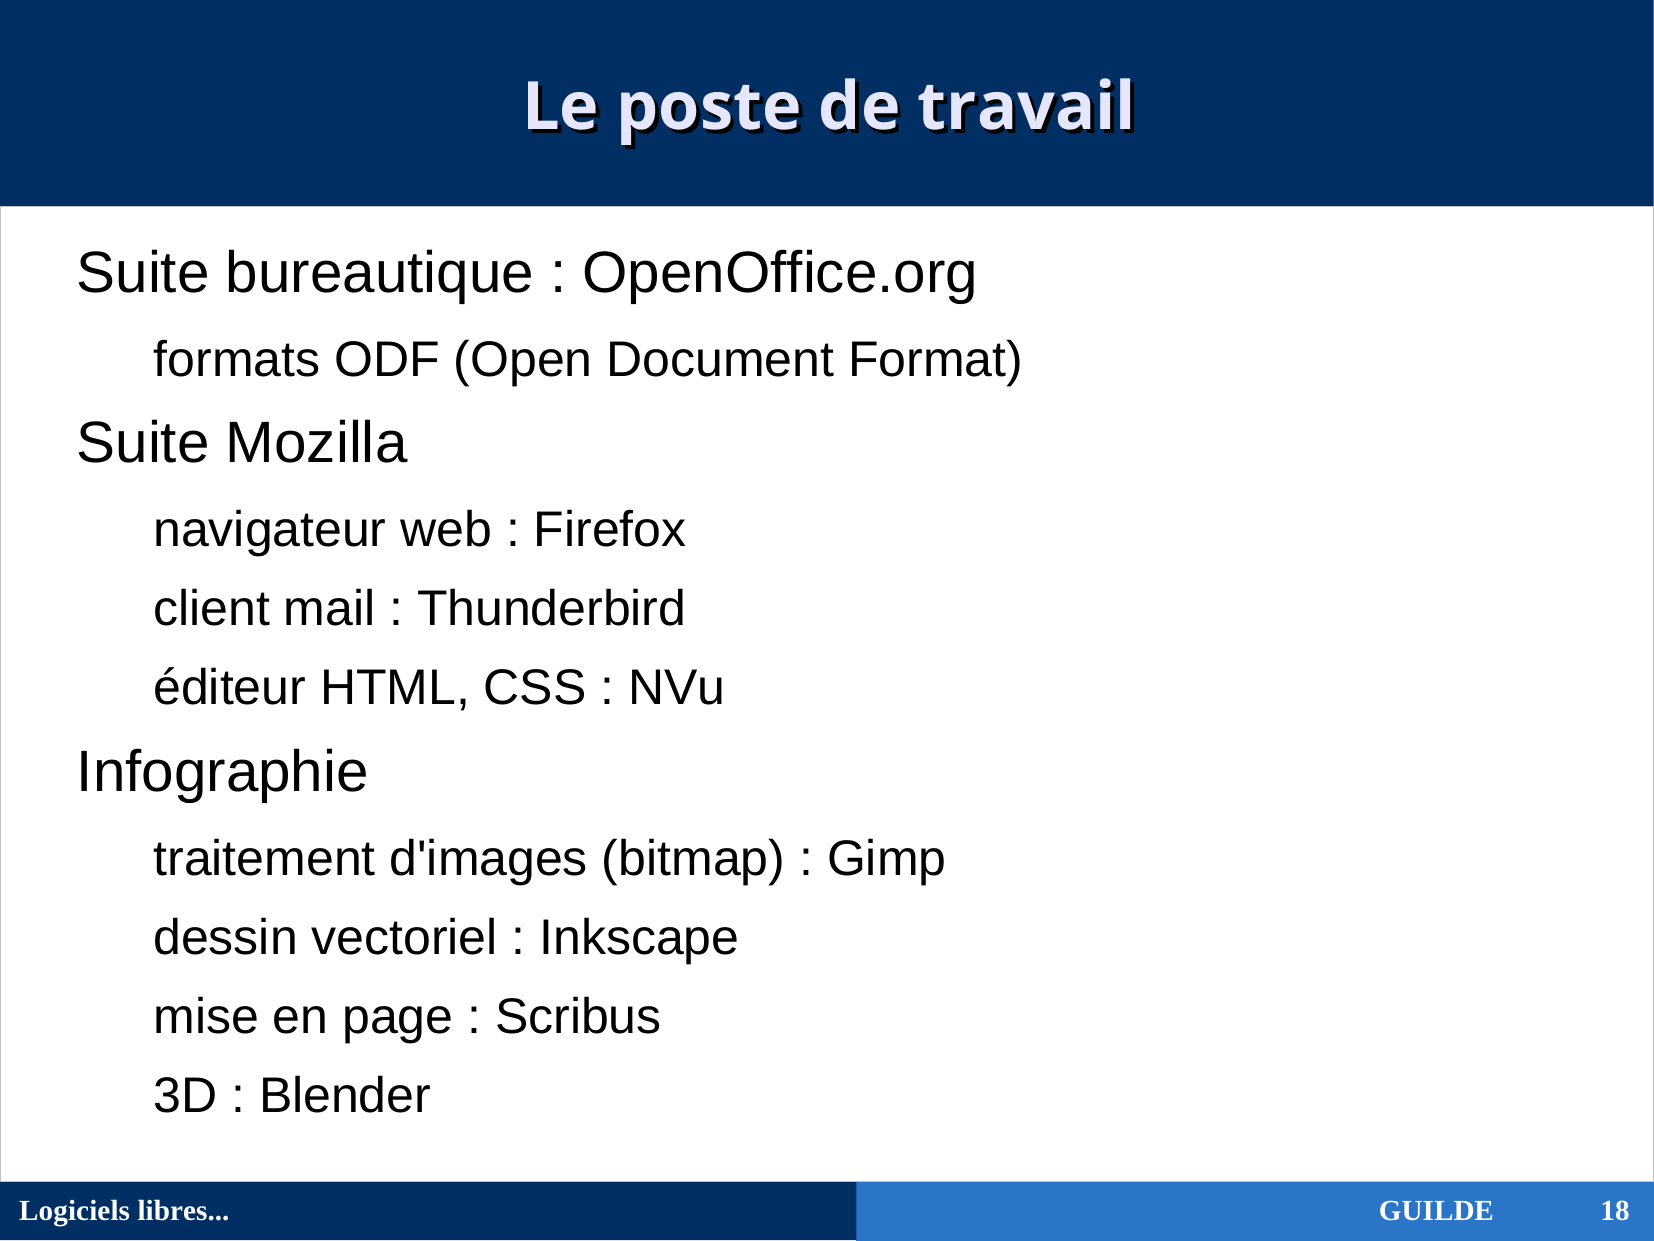

# Le poste de travail
Suite bureautique : OpenOffice.org
formats ODF (Open Document Format)
Suite Mozilla
navigateur web : Firefox
client mail : Thunderbird
éditeur HTML, CSS : NVu
Infographie
traitement d'images (bitmap) : Gimp
dessin vectoriel : Inkscape
mise en page : Scribus
3D : Blender
18